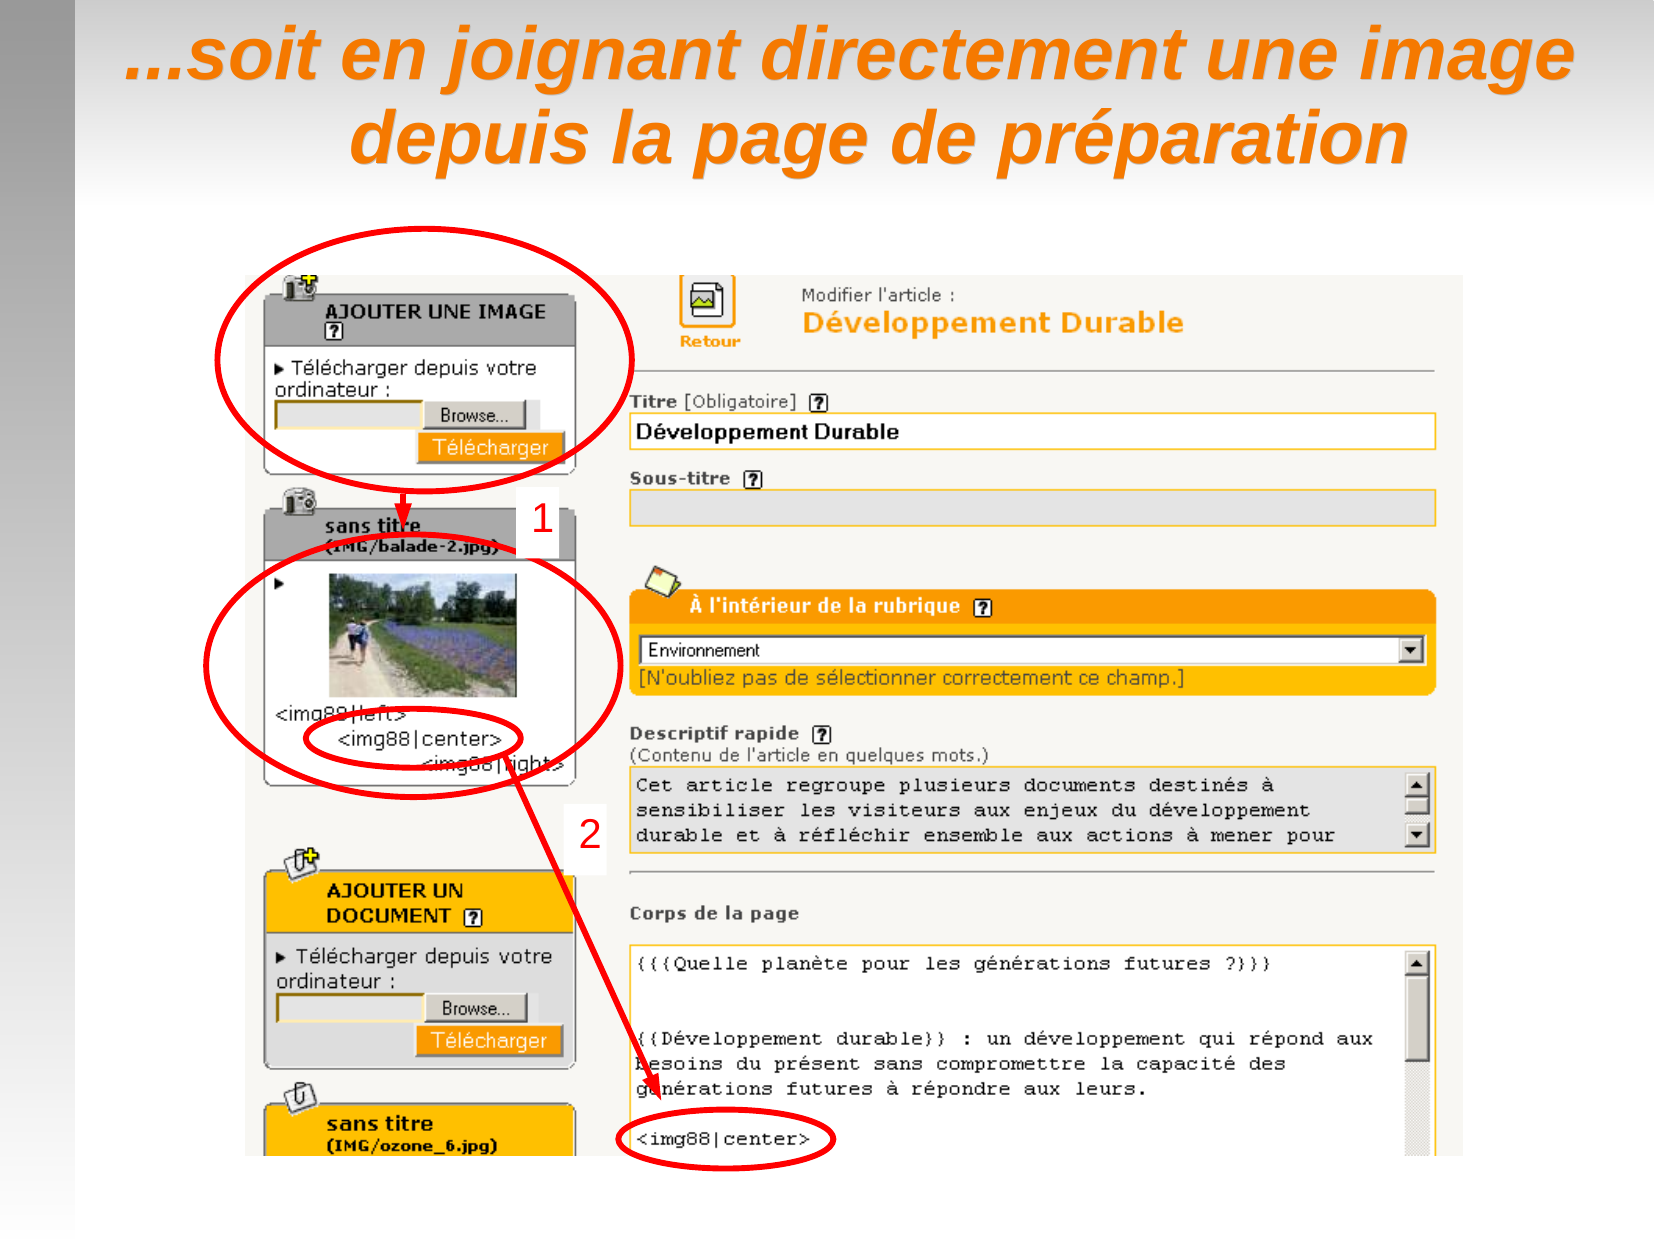

# ...soit en joignant directement une image depuis la page de préparation
1
2